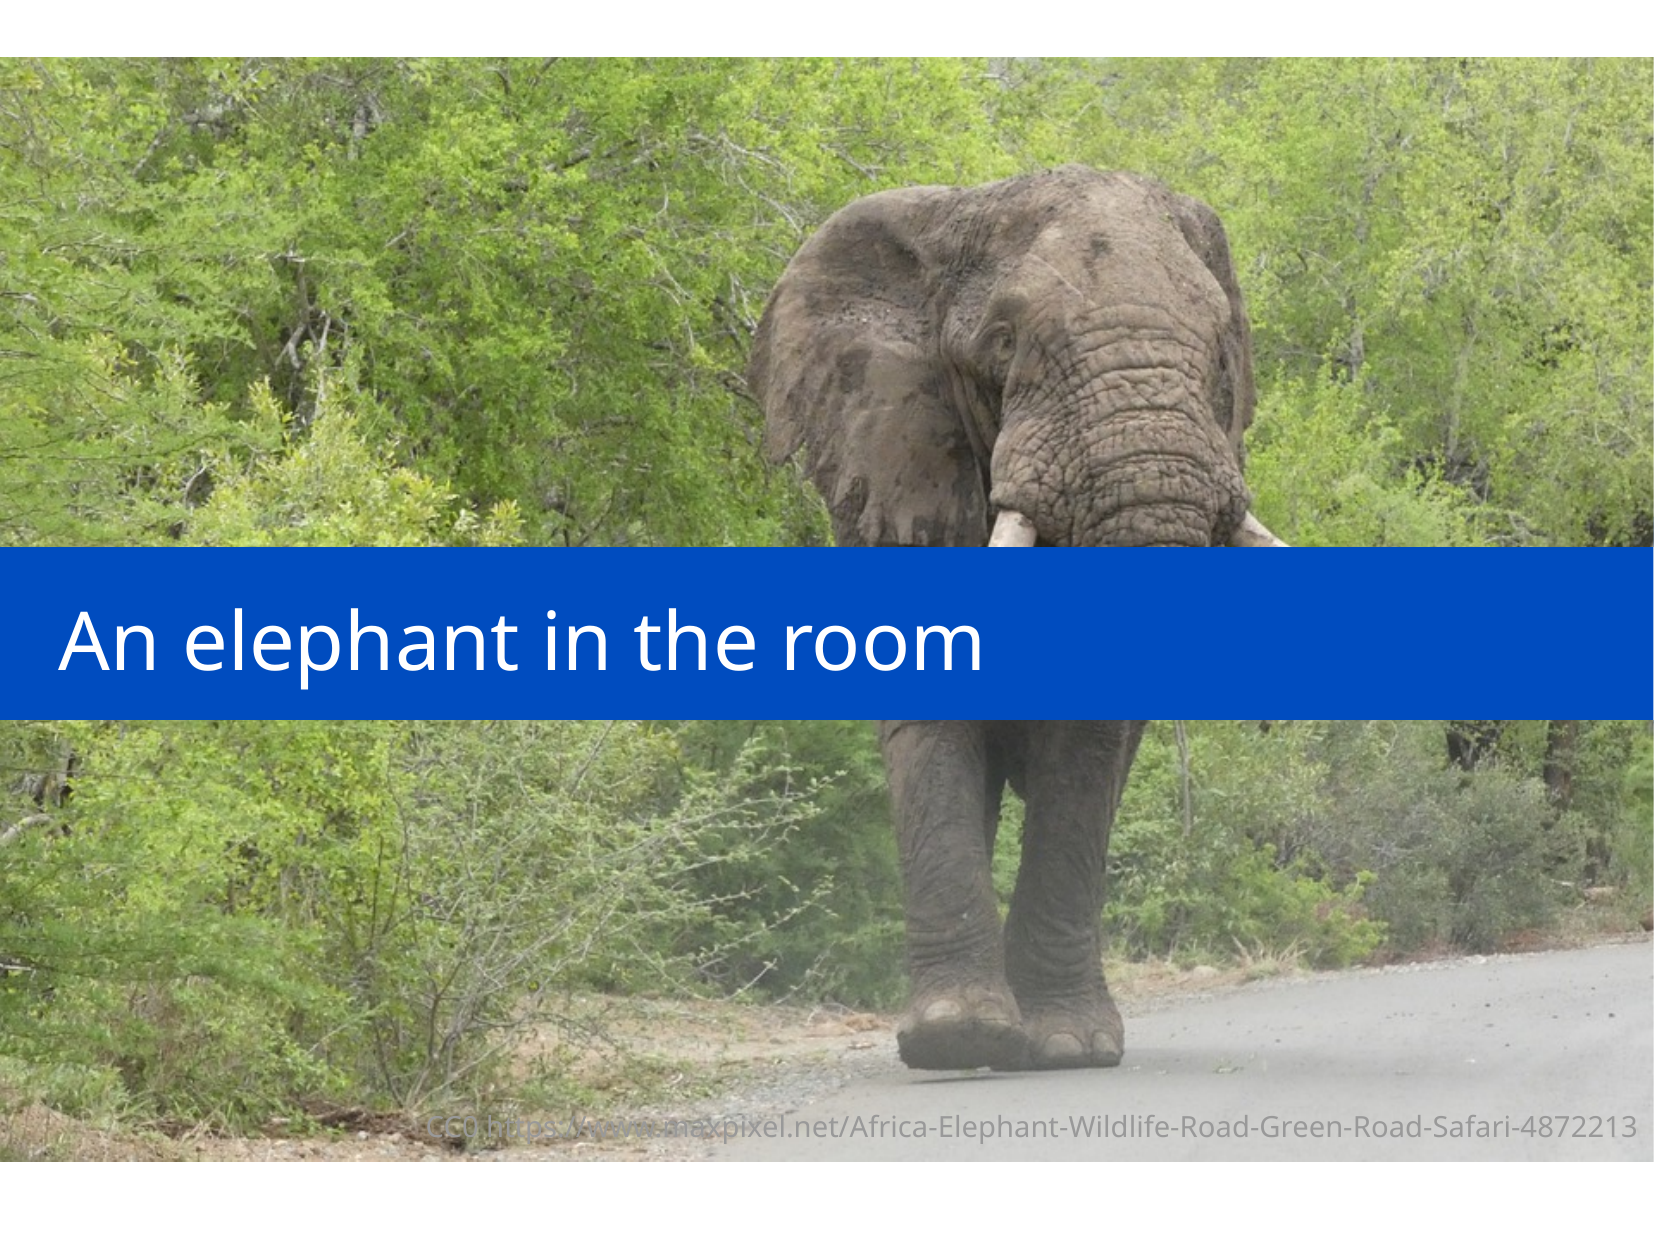

# An elephant in the room
CC0 https://www.maxpixel.net/Africa-Elephant-Wildlife-Road-Green-Road-Safari-4872213